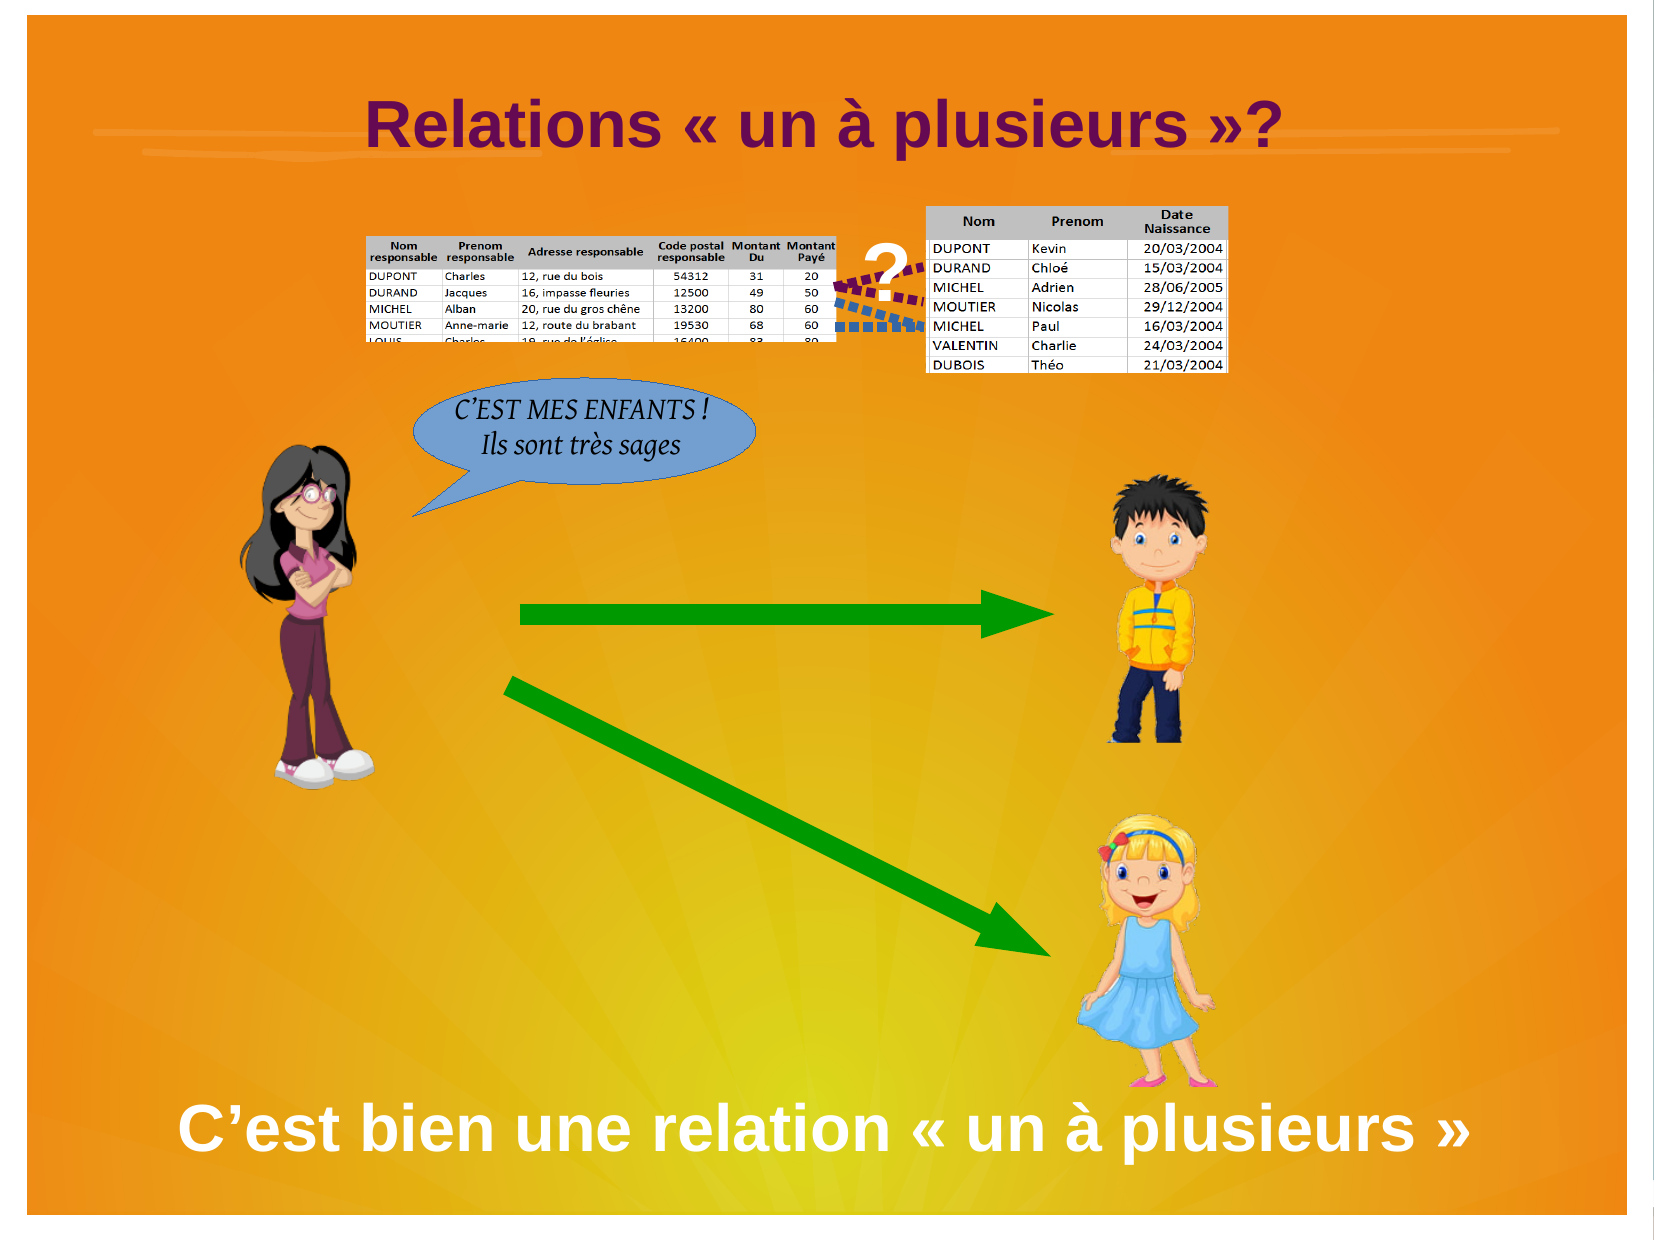

Relations « un à plusieurs »?
?
C’EST MES ENFANTS !
Ils sont très sages
C’est bien une relation « un à plusieurs »